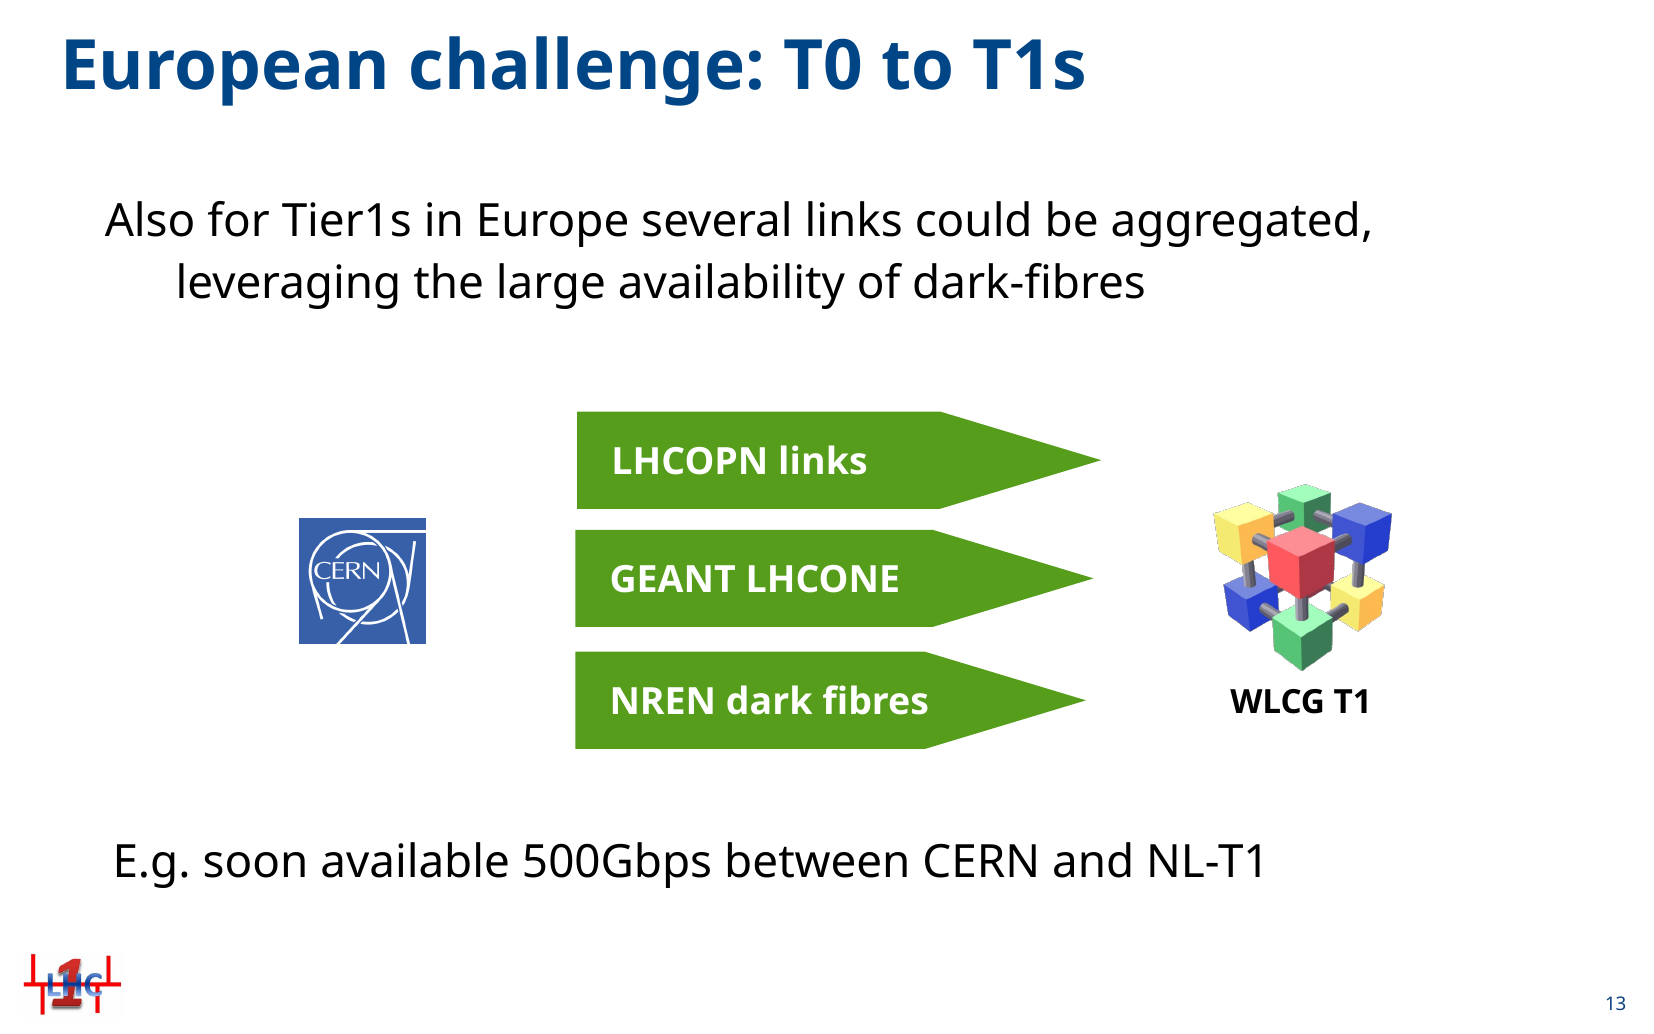

# European challenge: T0 to T1s
Also for Tier1s in Europe several links could be aggregated, leveraging the large availability of dark-fibres
 LHCOPN links
 GEANT LHCONE
 NREN dark fibres
WLCG T1
E.g. soon available 500Gbps between CERN and NL-T1